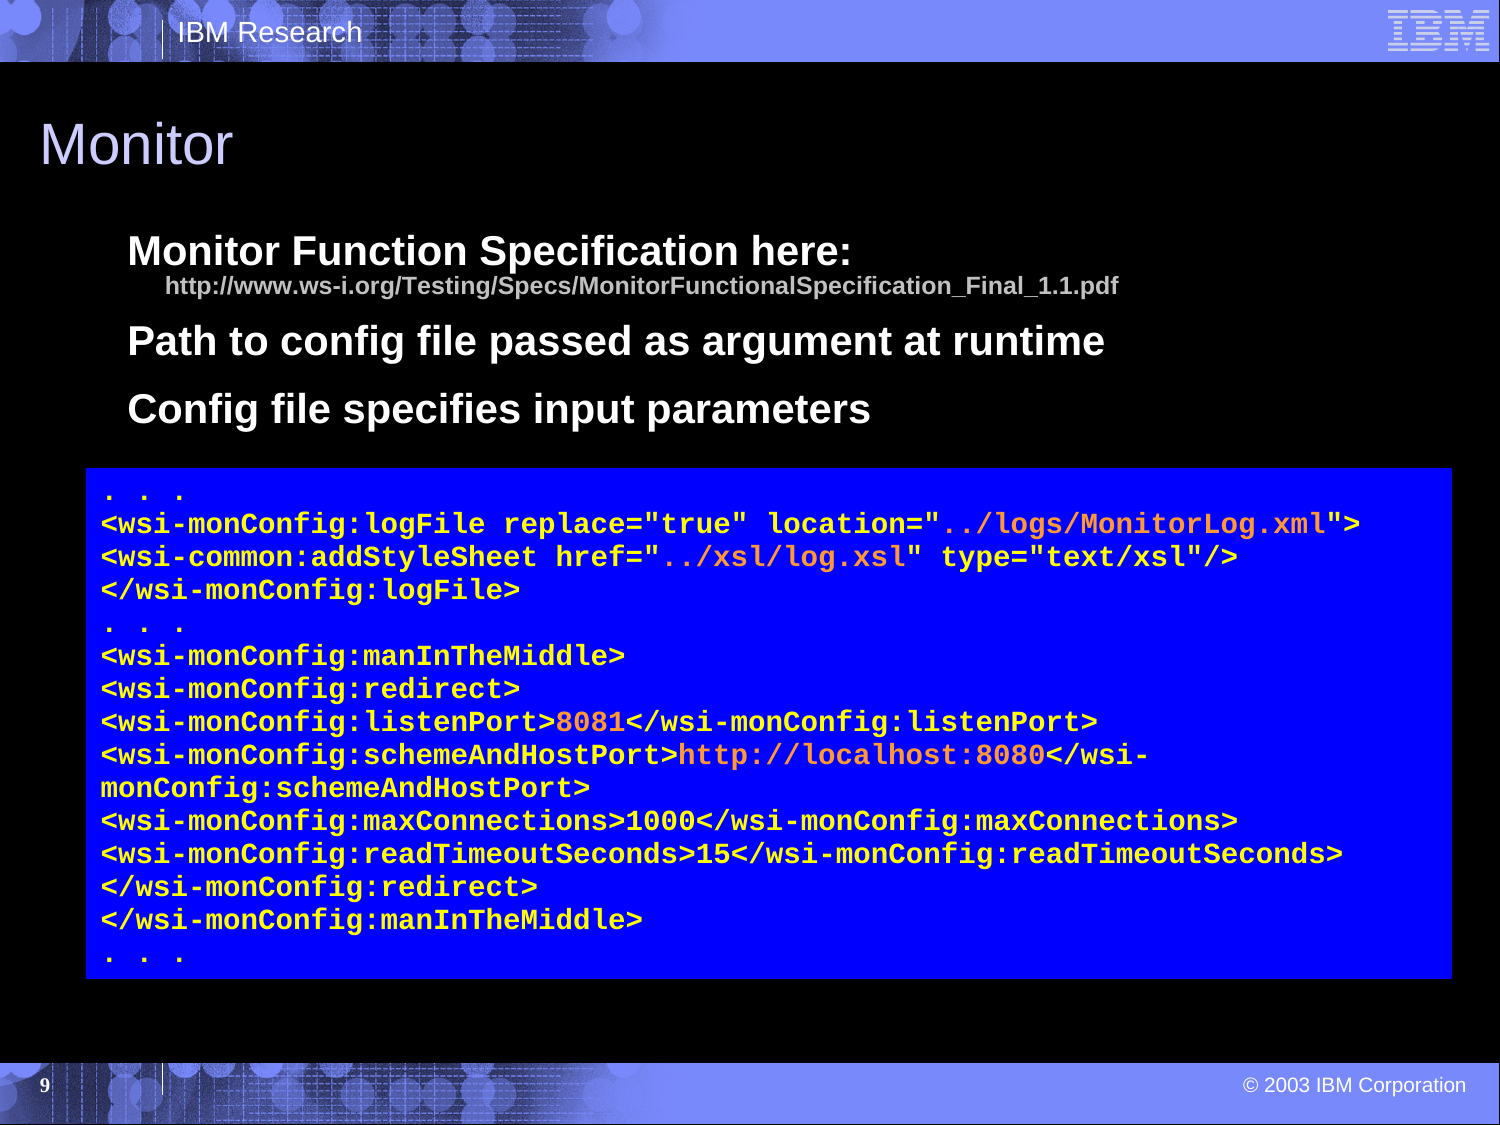

# Monitor
Monitor Function Specification here:
http://www.ws-i.org/Testing/Specs/MonitorFunctionalSpecification_Final_1.1.pdf
Path to config file passed as argument at runtime
Config file specifies input parameters
. . .
<wsi-monConfig:logFile replace="true" location="../logs/MonitorLog.xml">
<wsi-common:addStyleSheet href="../xsl/log.xsl" type="text/xsl"/>
</wsi-monConfig:logFile>
. . .
<wsi-monConfig:manInTheMiddle>
<wsi-monConfig:redirect>
<wsi-monConfig:listenPort>8081</wsi-monConfig:listenPort>
<wsi-monConfig:schemeAndHostPort>http://localhost:8080</wsi-monConfig:schemeAndHostPort>
<wsi-monConfig:maxConnections>1000</wsi-monConfig:maxConnections>
<wsi-monConfig:readTimeoutSeconds>15</wsi-monConfig:readTimeoutSeconds>
</wsi-monConfig:redirect>
</wsi-monConfig:manInTheMiddle>
. . .
9